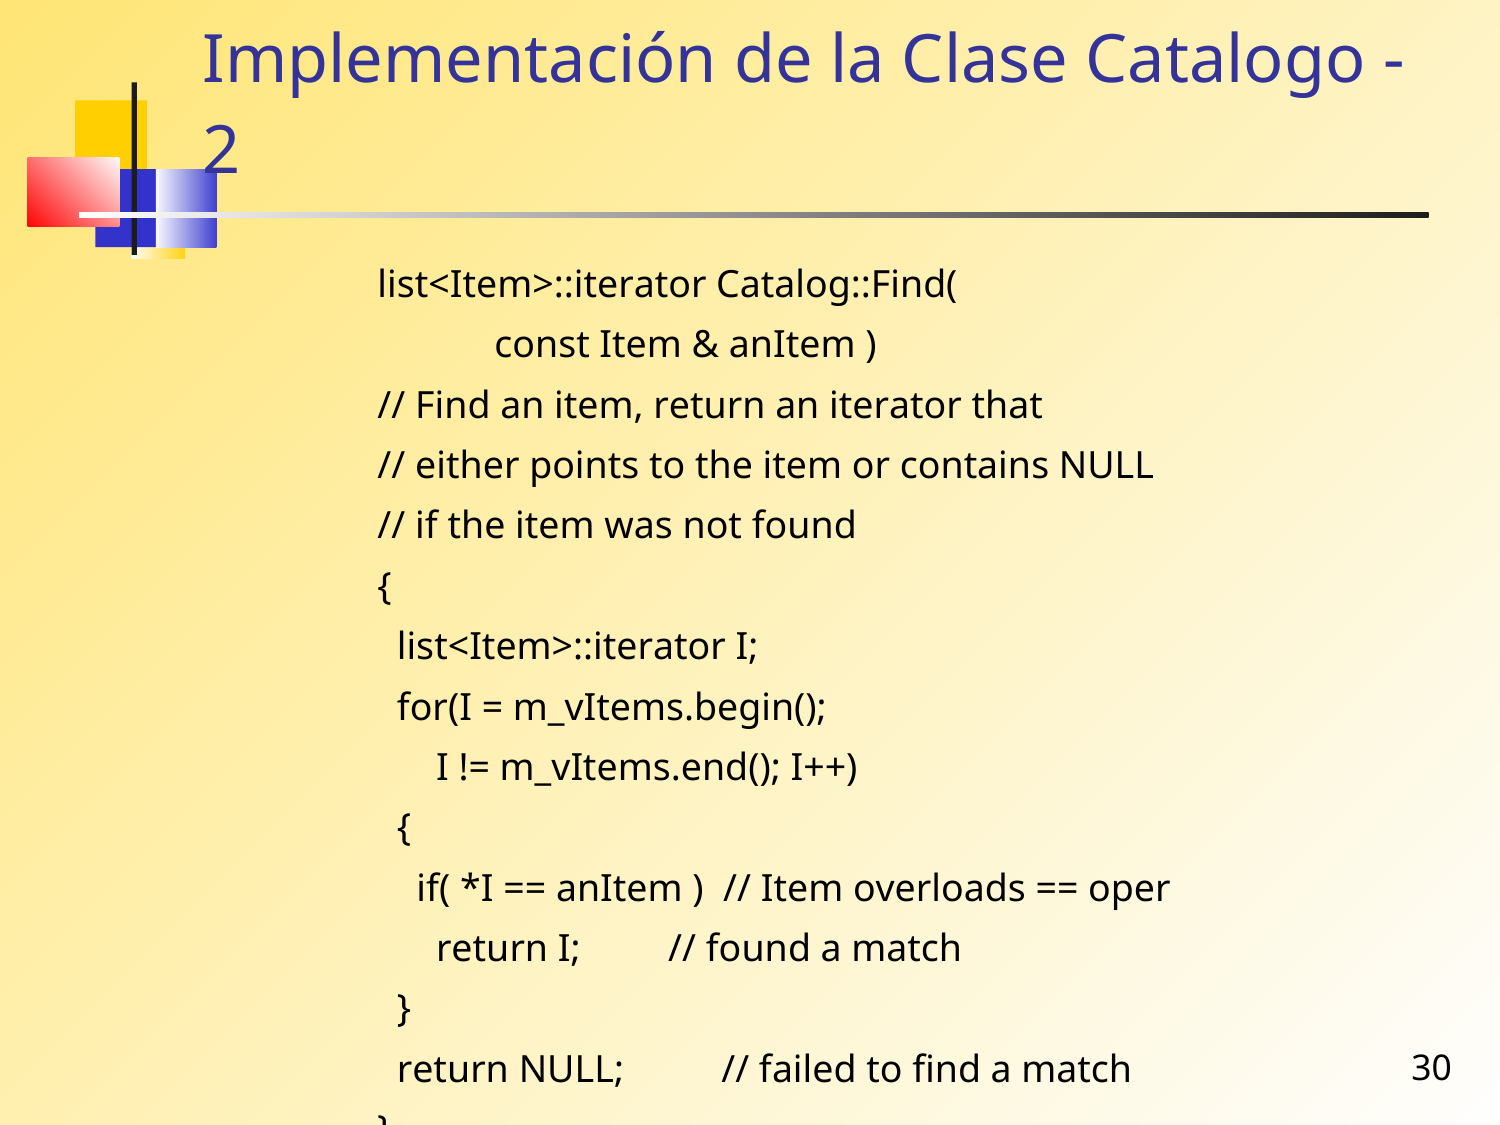

# Implementación de la Clase Catalogo - 2
list<Item>::iterator Catalog::Find(
 const Item & anItem )‏
// Find an item, return an iterator that
// either points to the item or contains NULL
// if the item was not found
{
 list<Item>::iterator I;
 for(I = m_vItems.begin();
 I != m_vItems.end(); I++)‏
 {
 if( *I == anItem ) // Item overloads == oper
 return I; // found a match
 }
 return NULL; // failed to find a match
}
30